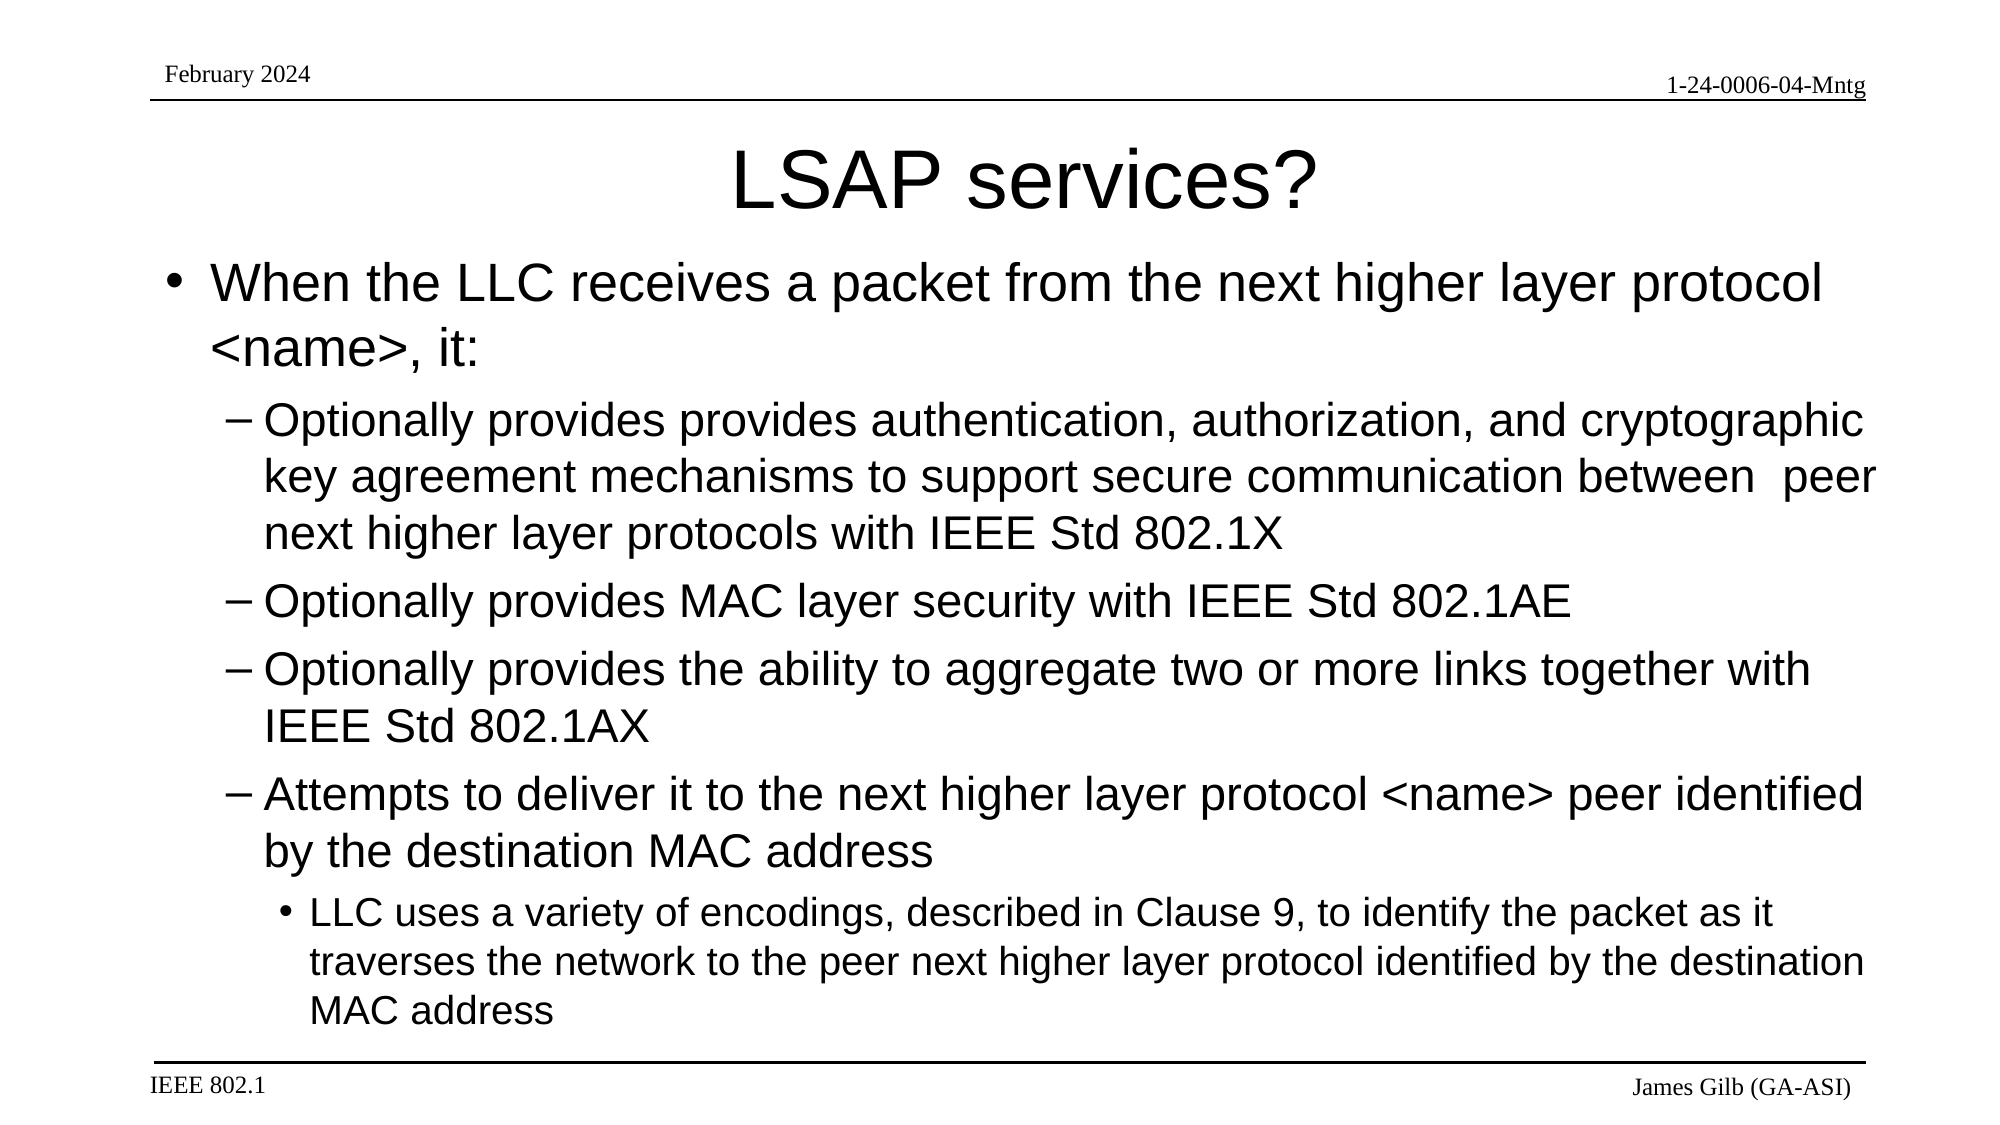

# LSAP services?
When the LLC receives a packet from the next higher layer protocol <name>, it:
Optionally provides provides authentication, authorization, and cryptographic key agreement mechanisms to support secure communication between peer next higher layer protocols with IEEE Std 802.1X
Optionally provides MAC layer security with IEEE Std 802.1AE
Optionally provides the ability to aggregate two or more links together with IEEE Std 802.1AX
Attempts to deliver it to the next higher layer protocol <name> peer identified by the destination MAC address
LLC uses a variety of encodings, described in Clause 9, to identify the packet as it traverses the network to the peer next higher layer protocol identified by the destination MAC address